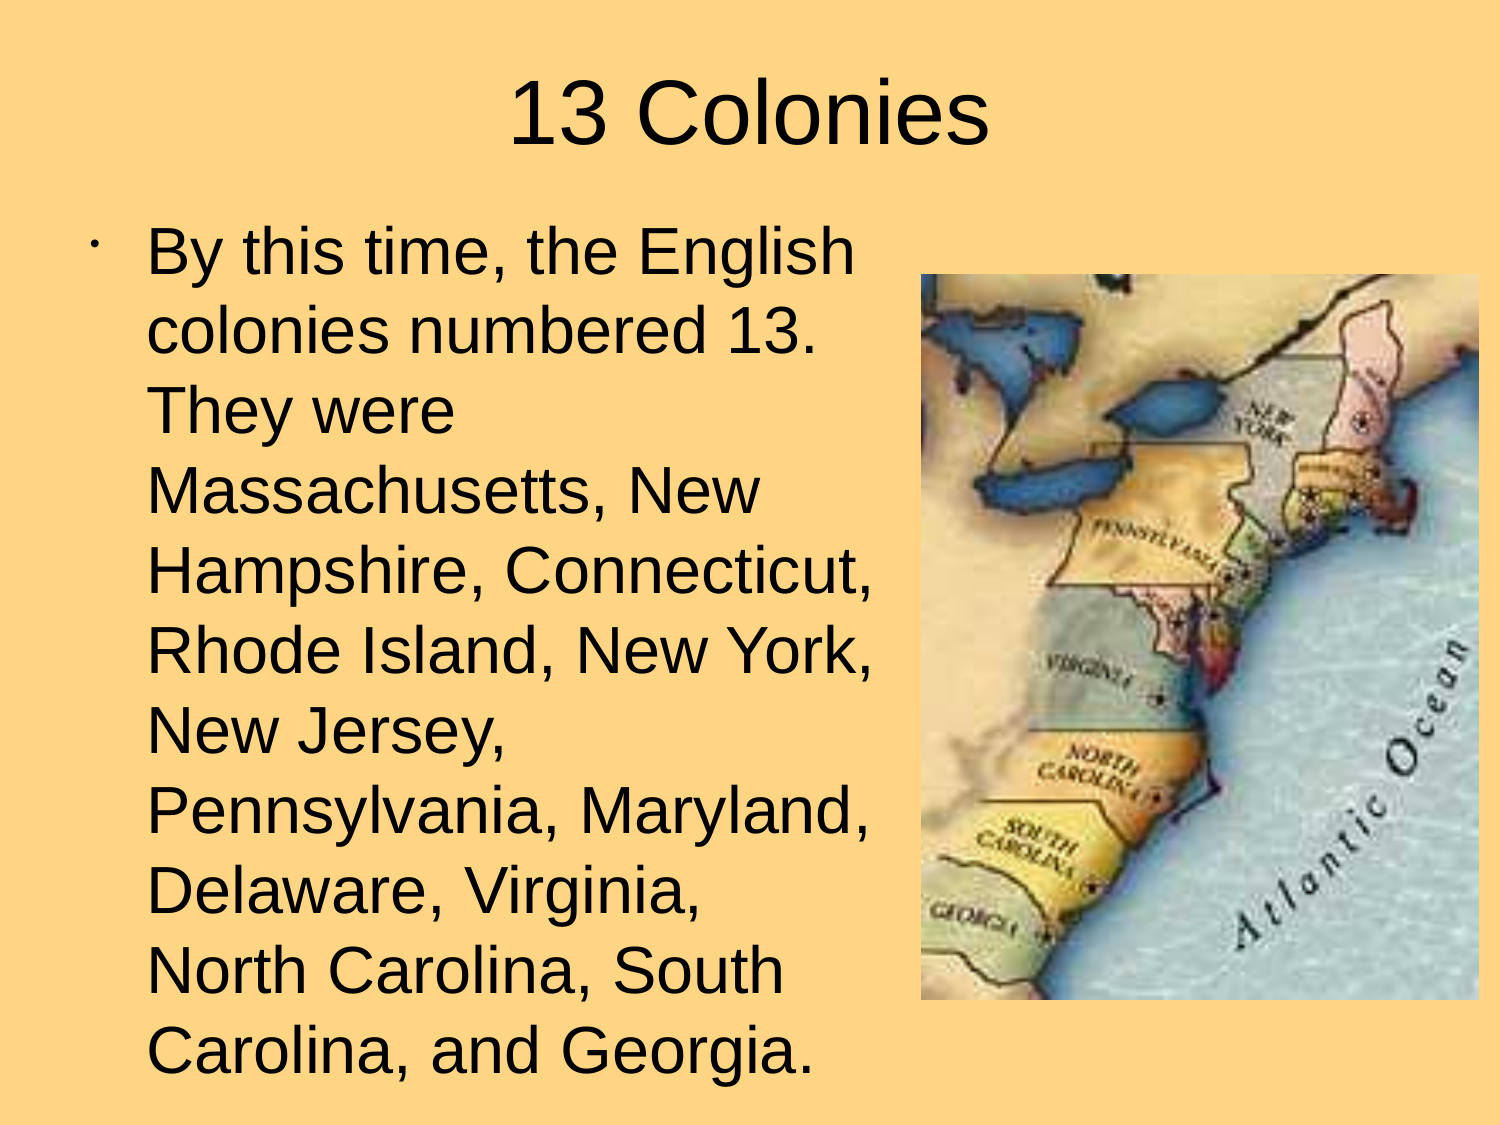

# 13 Colonies
By this time, the English colonies numbered 13. They were Massachusetts, New Hampshire, Connecticut, Rhode Island, New York, New Jersey, Pennsylvania, Maryland, Delaware, Virginia, North Carolina, South Carolina, and Georgia.